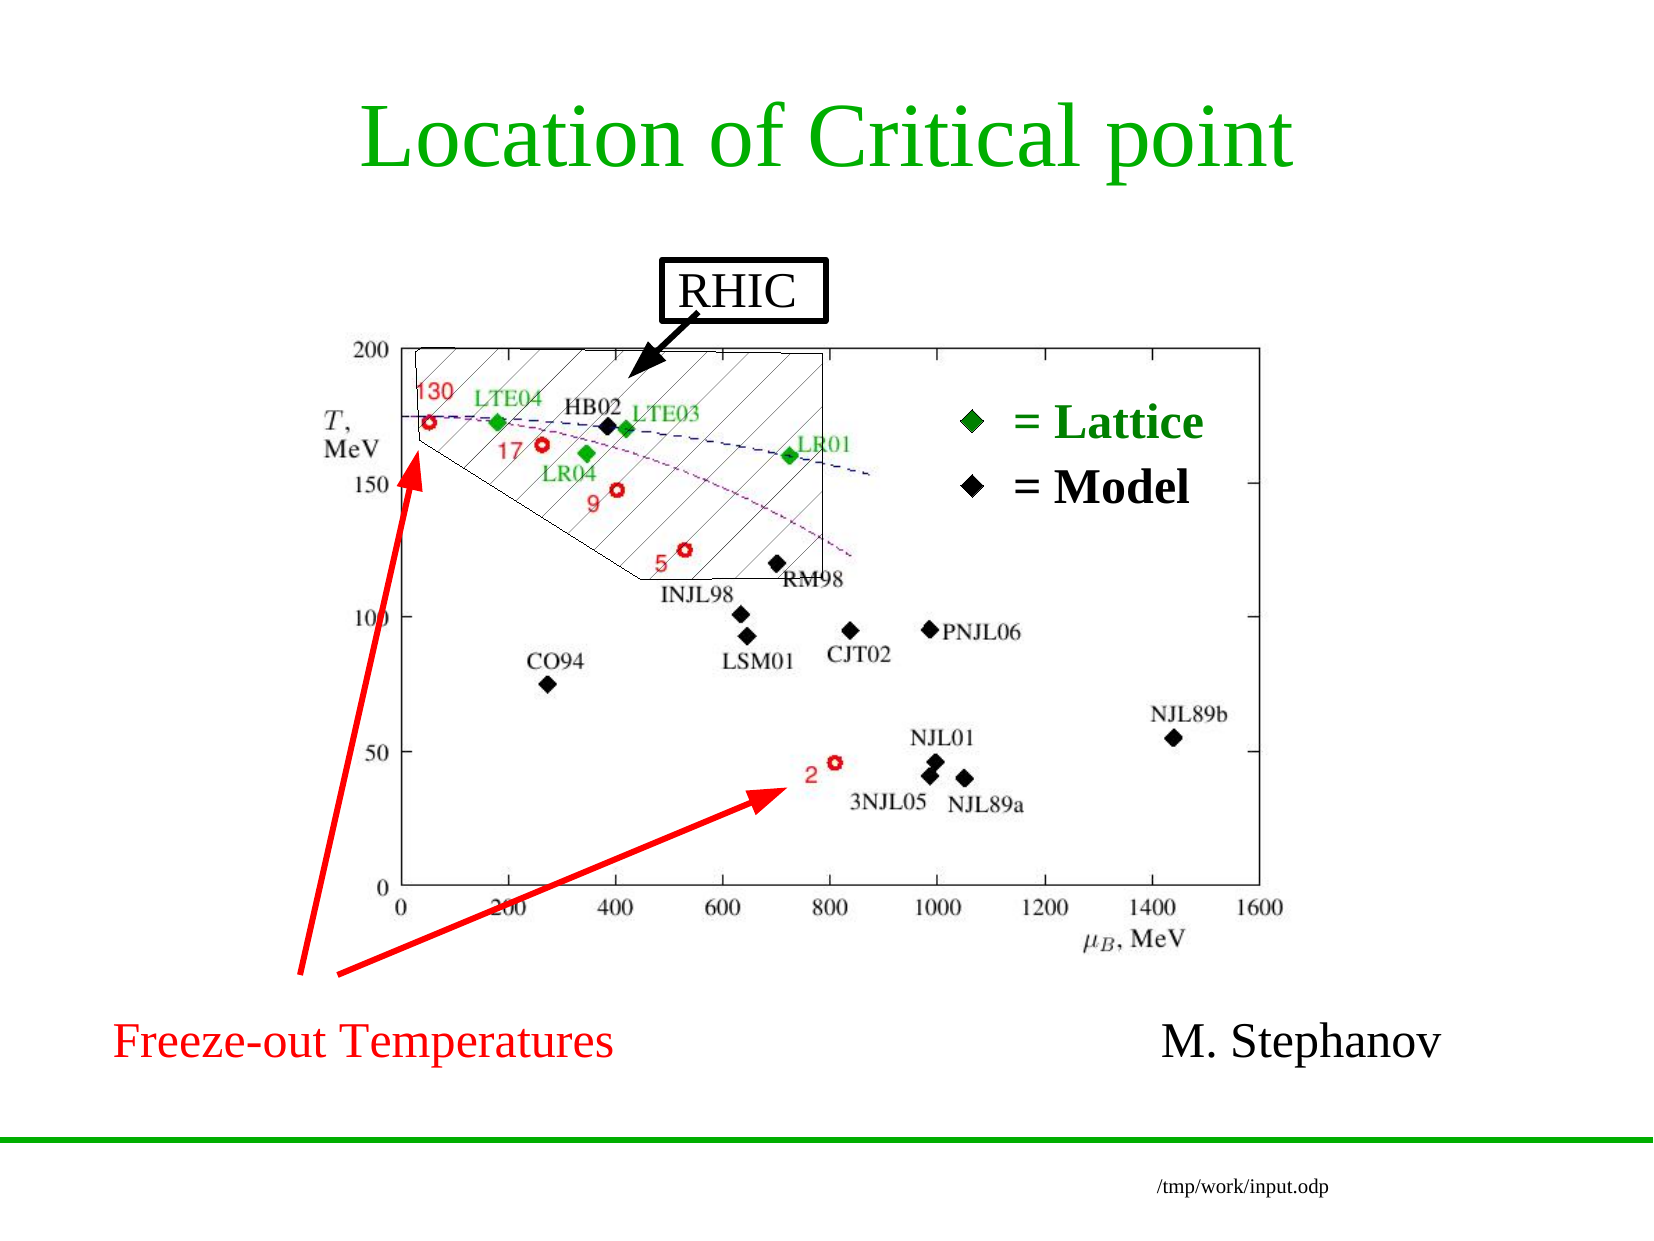

# Location of Critical point
 RHIC
= Lattice
= Model
Freeze-out Temperatures
M. Stephanov